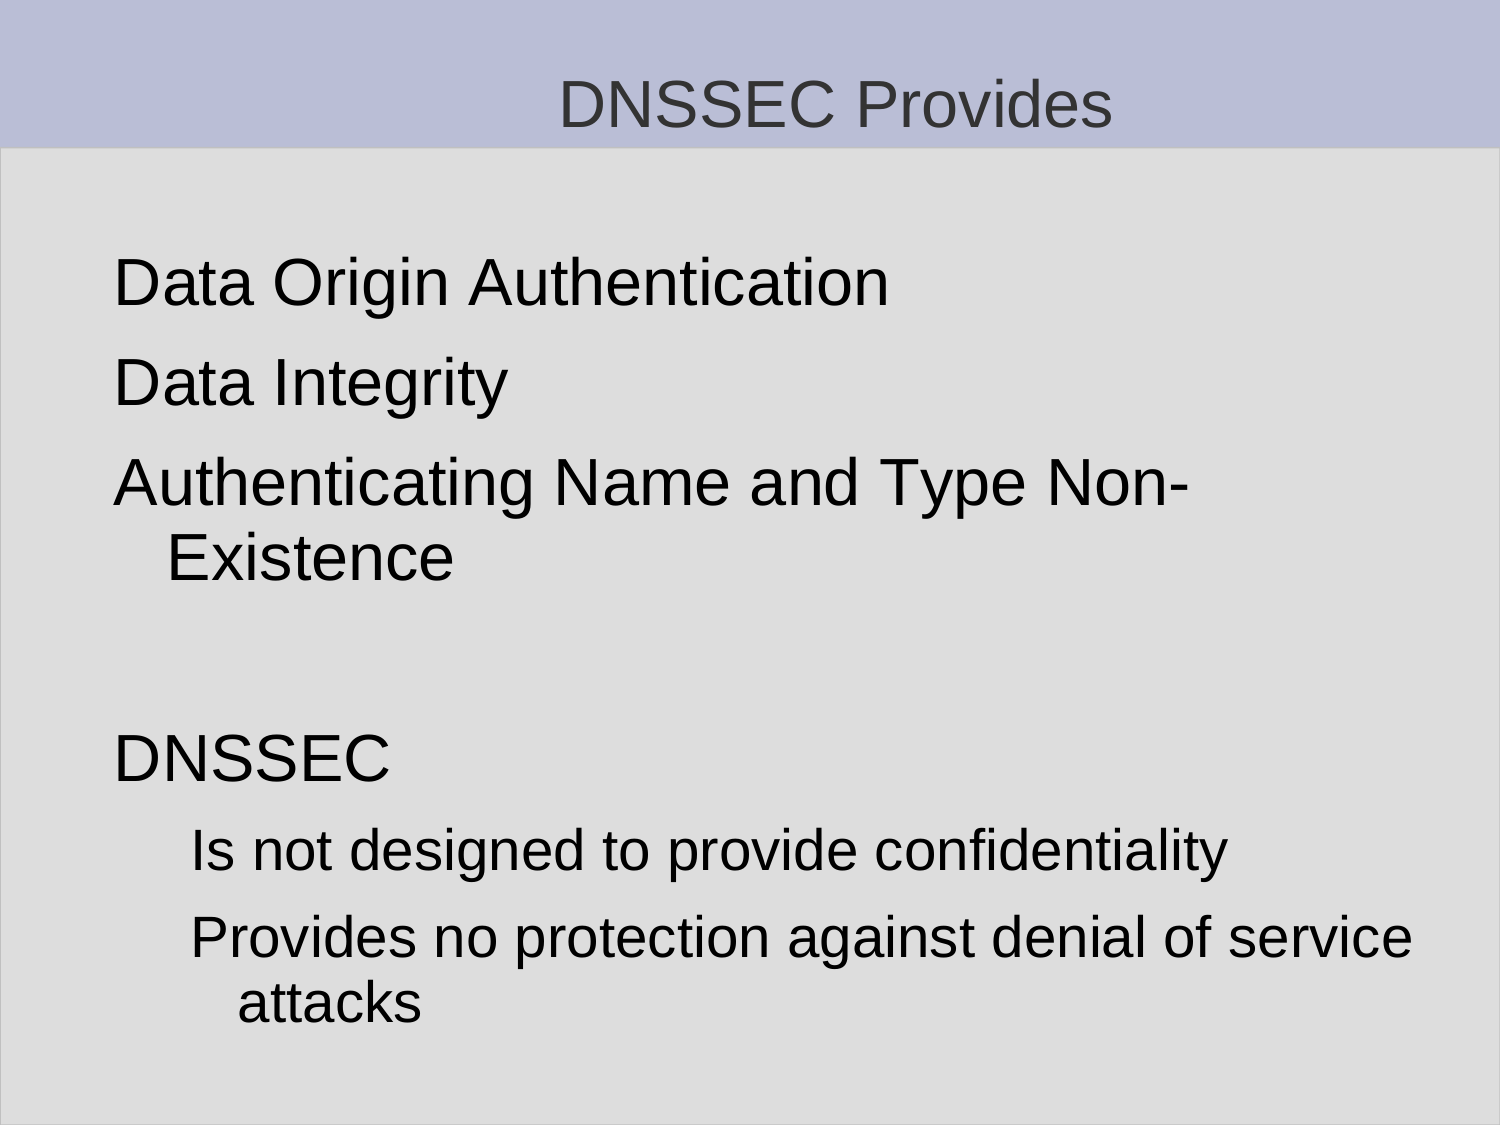

# DNSSEC Provides
Data Origin Authentication
Data Integrity
Authenticating Name and Type Non-Existence
DNSSEC
Is not designed to provide confidentiality
Provides no protection against denial of service attacks